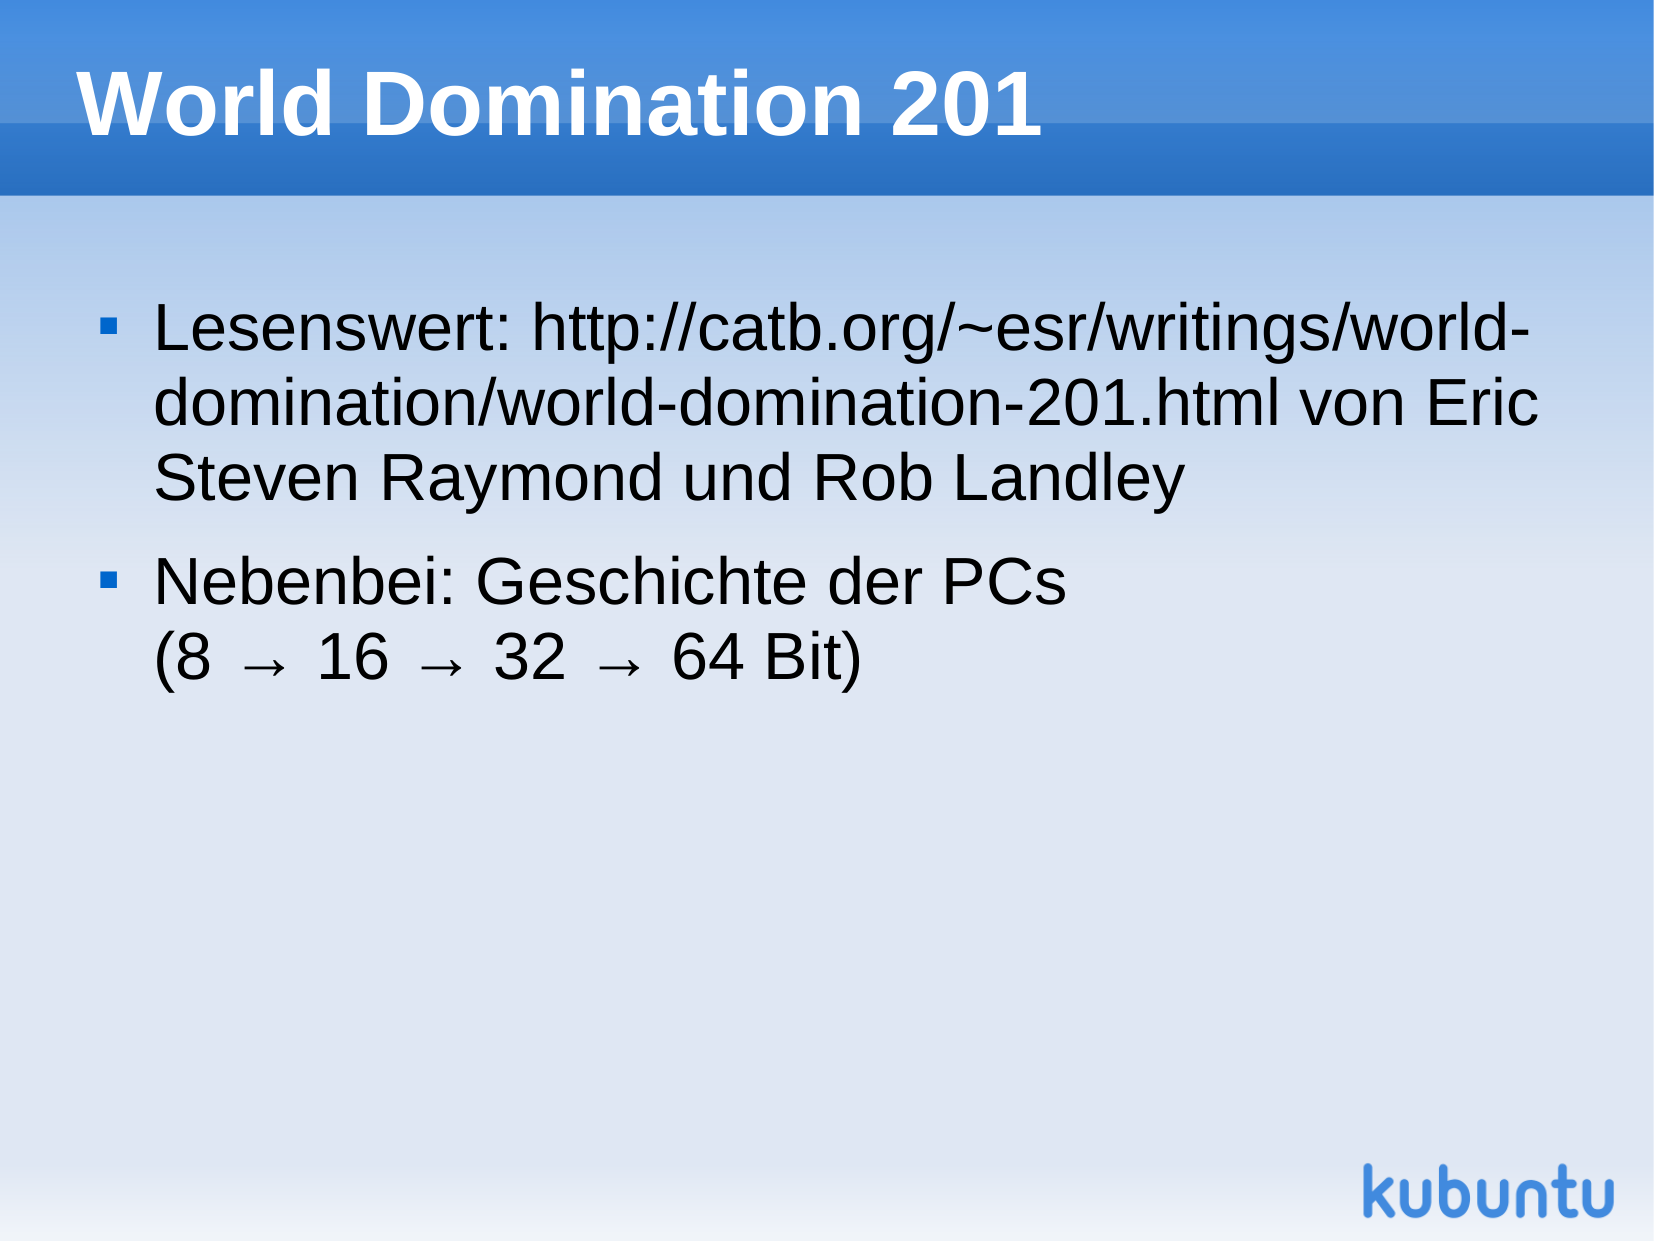

# World Domination 201
Lesenswert: http://catb.org/~esr/writings/world-domination/world-domination-201.html von Eric Steven Raymond und Rob Landley
Nebenbei: Geschichte der PCs
(8 → 16 → 32 → 64 Bit)